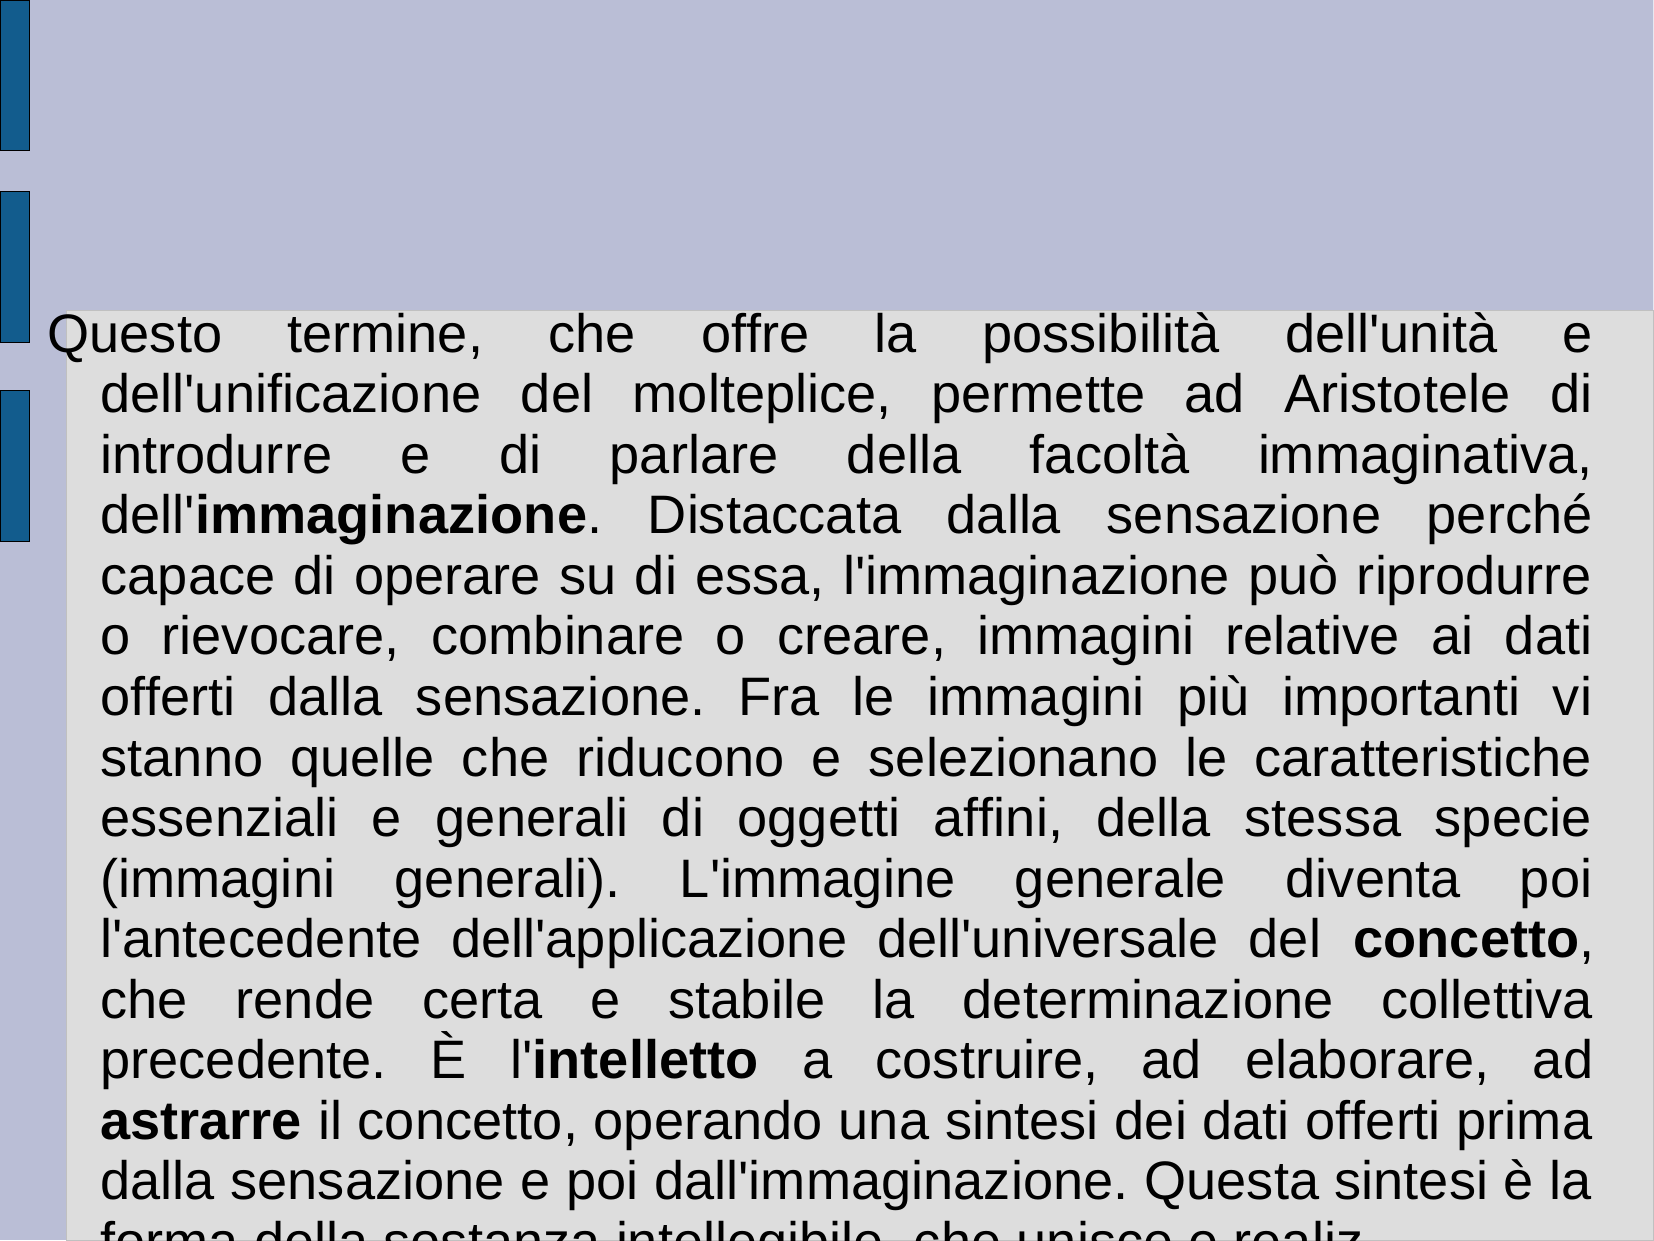

#
Questo termine, che offre la possibilità dell'unità e dell'unificazione del molteplice, permette ad Aristotele di introdurre e di parlare della facoltà immaginativa, dell'immaginazione. Distaccata dalla sensazione perché capace di operare su di essa, l'immaginazione può riprodurre o rievocare, combinare o creare, immagini relative ai dati offerti dalla sensazione. Fra le immagini più importanti vi stanno quelle che riducono e selezionano le caratteristiche essenziali e generali di oggetti affini, della stessa specie (immagini generali). L'immagine generale diventa poi l'antecedente dell'applicazione dell'universale del concetto, che rende certa e stabile la determinazione collettiva precedente. È l'intelletto a costruire, ad elaborare, ad astrarre il concetto, operando una sintesi dei dati offerti prima dalla sensazione e poi dall'immaginazione. Questa sintesi è la forma della sostanza intellegibile, che unisce e realiz-